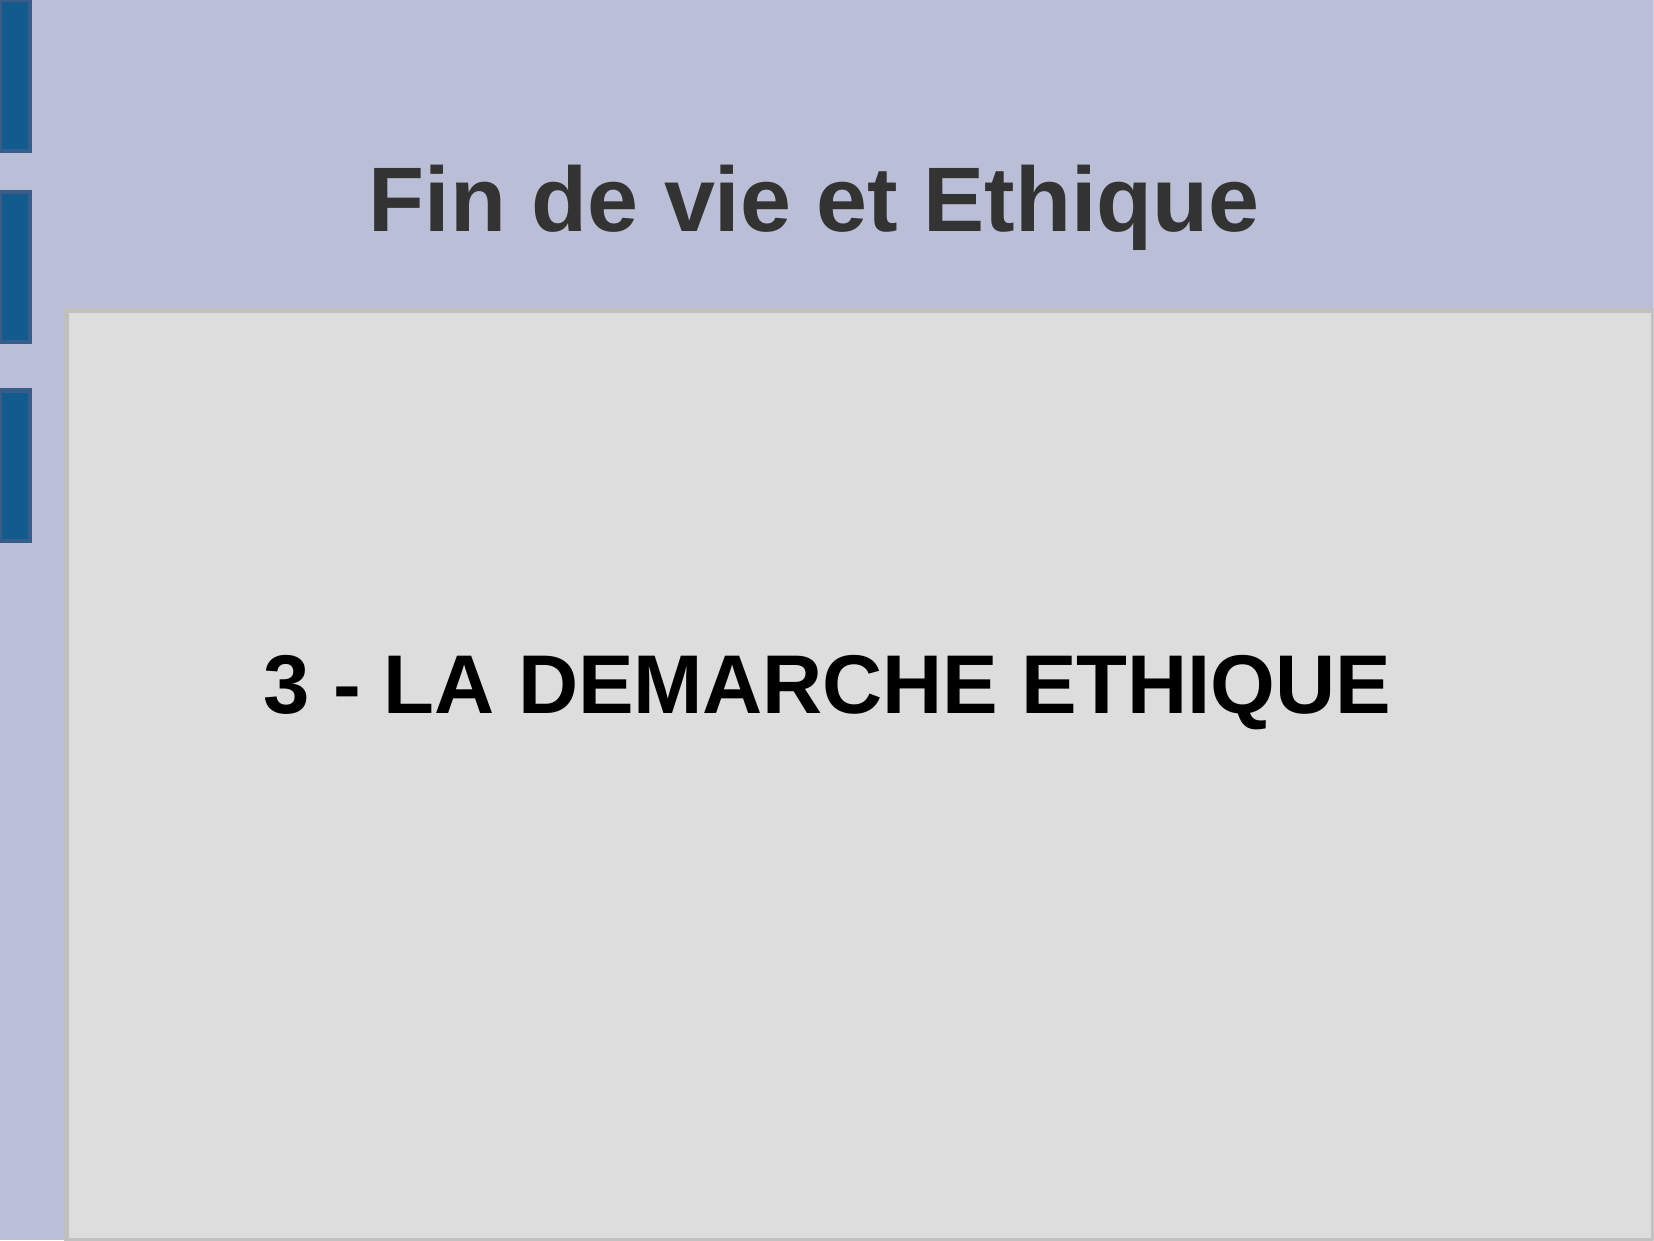

# Fin de vie et Ethique
3 - LA DEMARCHE ETHIQUE